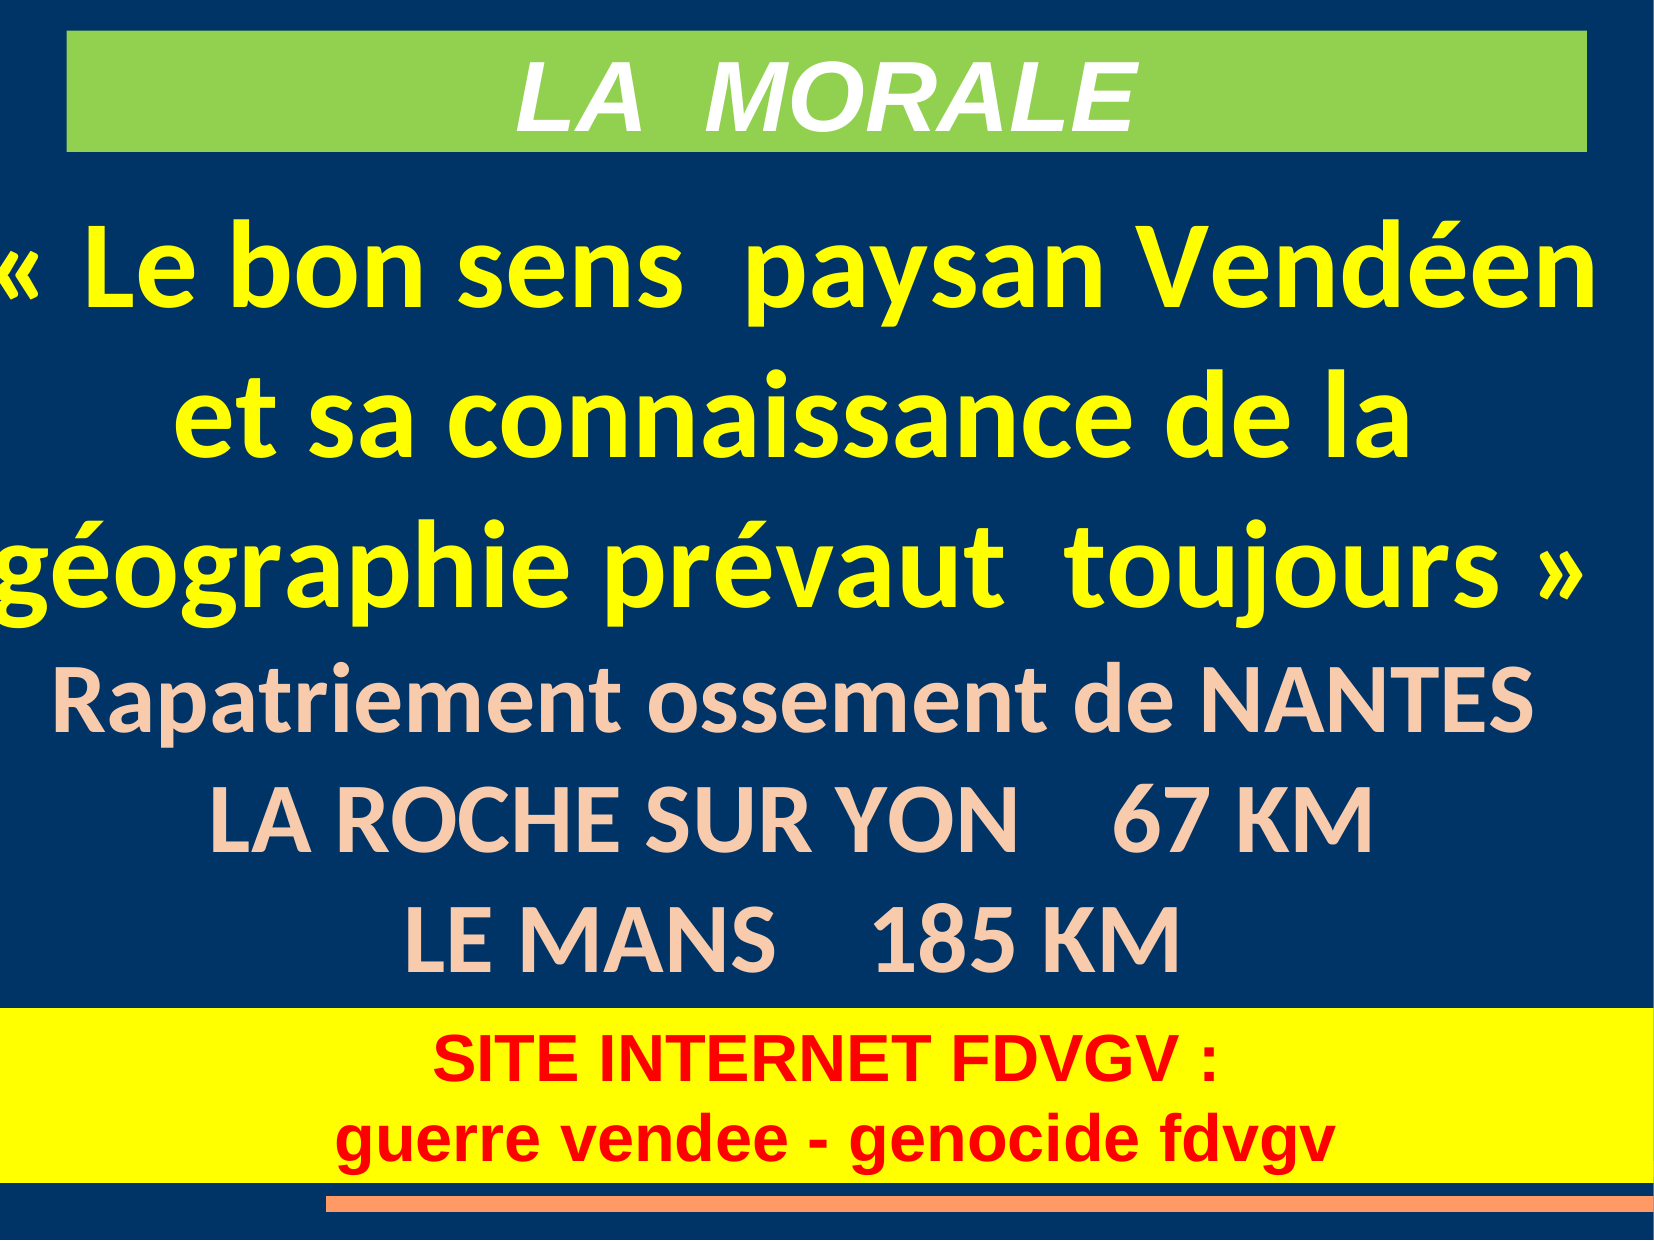

# LA MORALE
« Le bon sens paysan Vendéen et sa connaissance de la géographie prévaut  toujours »
Rapatriement ossement de NANTES
LA ROCHE SUR YON 67 KM
LE MANS 185 KM
SITE INTERNET FDVGV :
 guerre vendee - genocide fdvgv